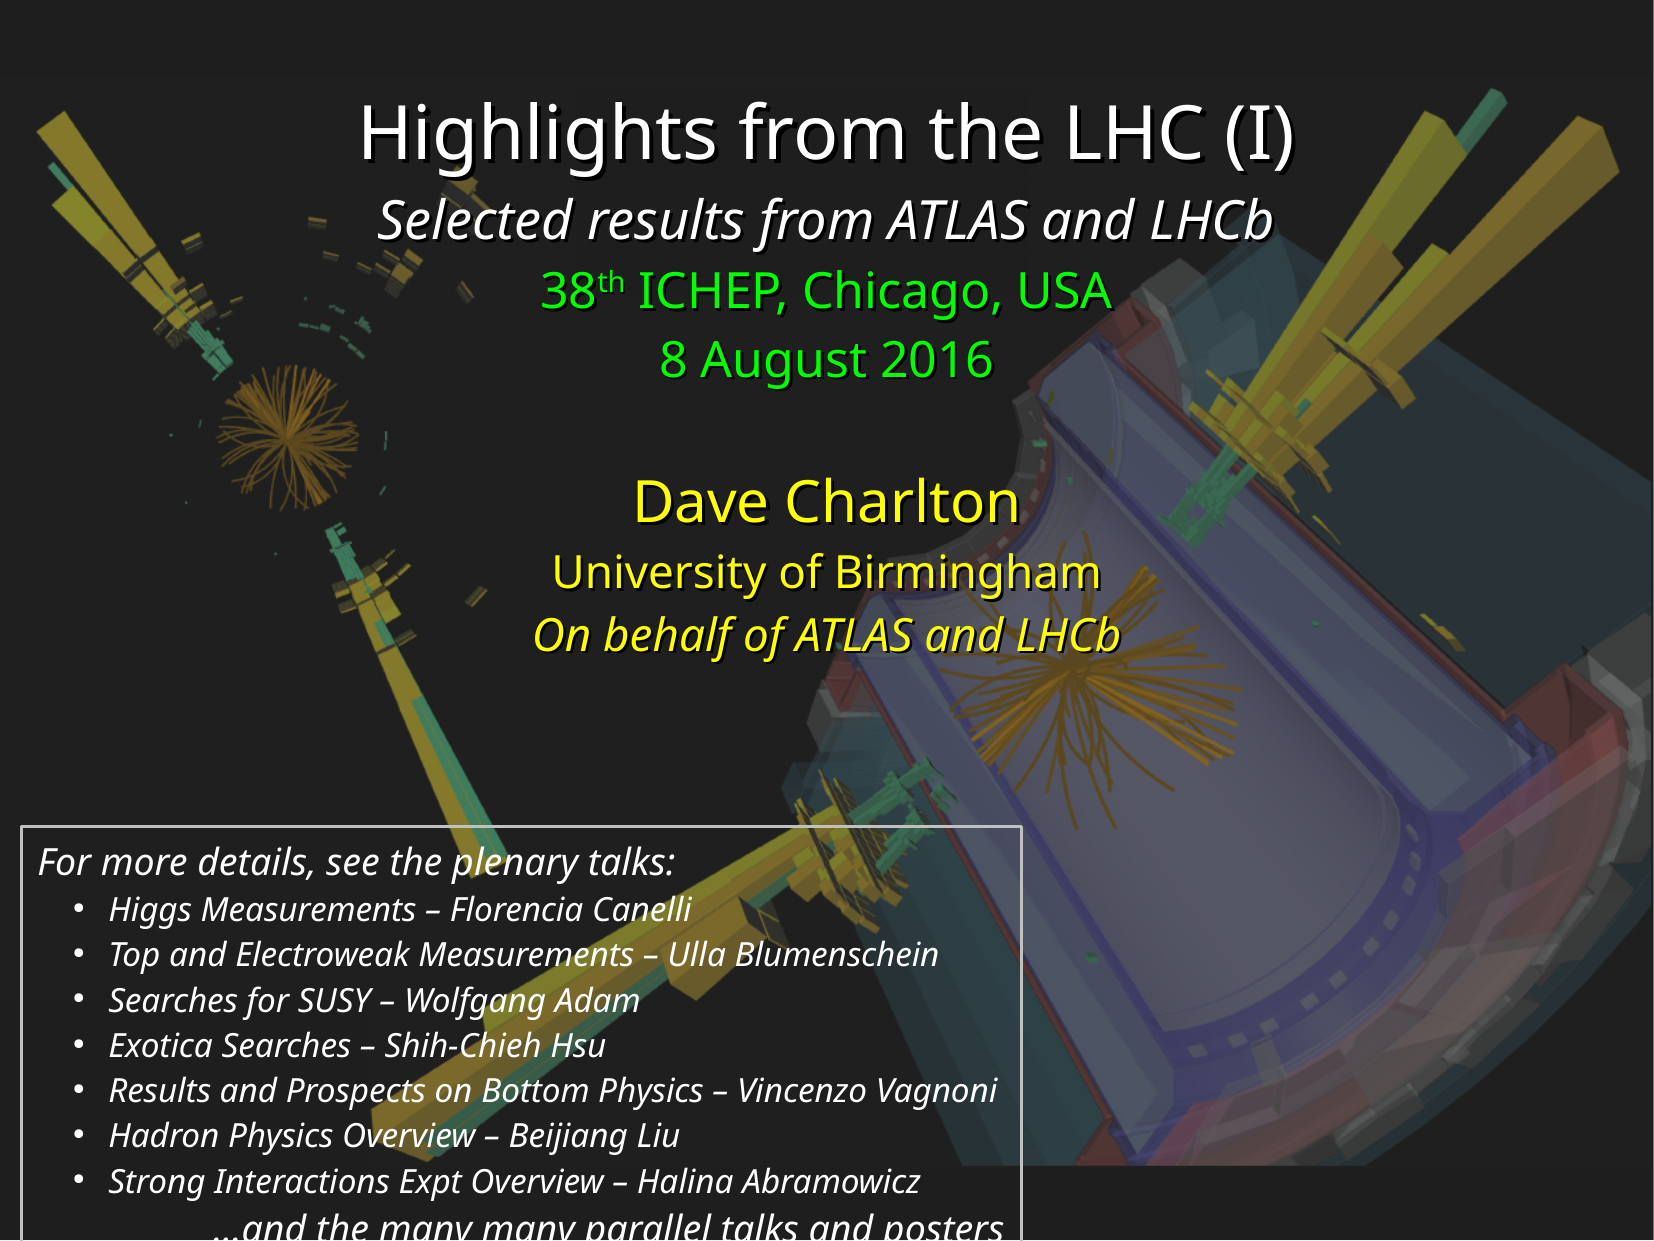

Highlights from the LHC (I)
Selected results from ATLAS and LHCb
38th ICHEP, Chicago, USA
8 August 2016
Dave Charlton
University of Birmingham
On behalf of ATLAS and LHCb
For more details, see the plenary talks:
Higgs Measurements – Florencia Canelli
Top and Electroweak Measurements – Ulla Blumenschein
Searches for SUSY – Wolfgang Adam
Exotica Searches – Shih-Chieh Hsu
Results and Prospects on Bottom Physics – Vincenzo Vagnoni
Hadron Physics Overview – Beijiang Liu
Strong Interactions Expt Overview – Halina Abramowicz
...and the many many parallel talks and posters